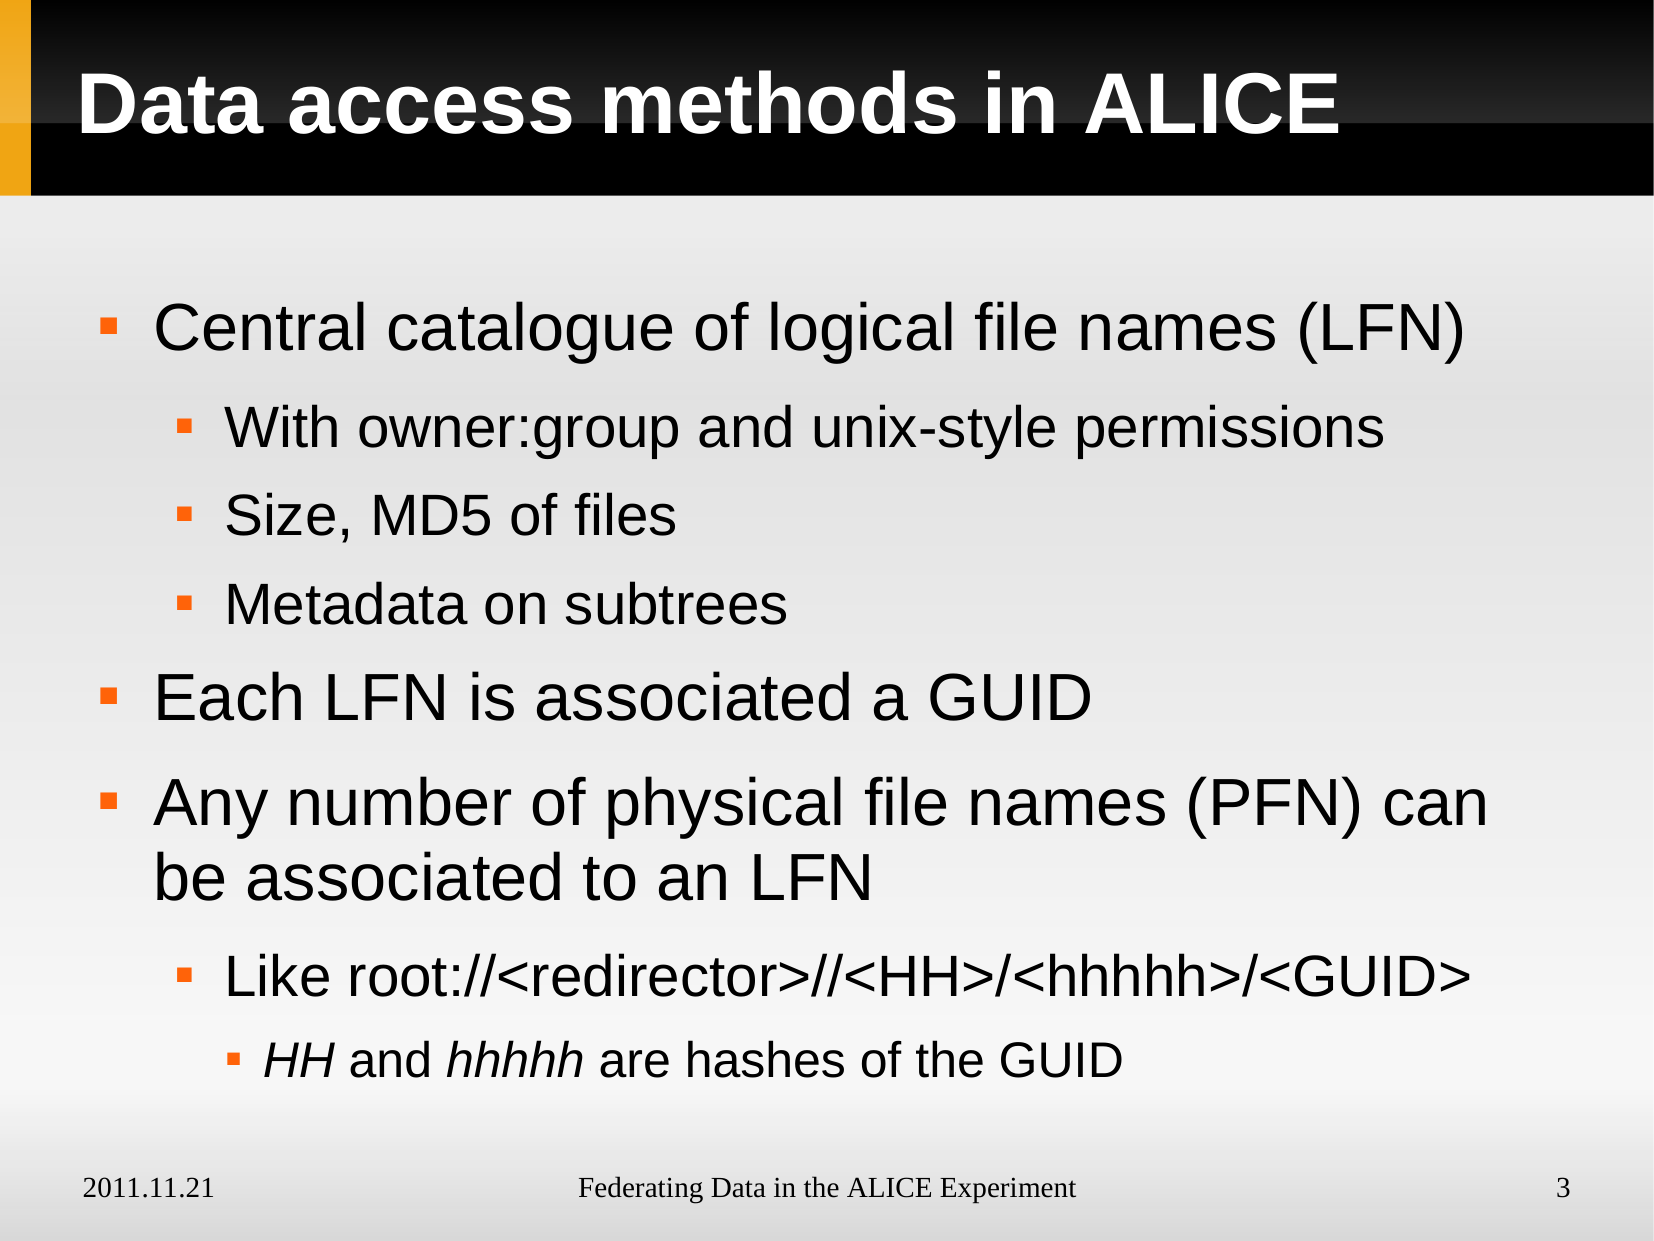

# Data access methods in ALICE
Central catalogue of logical file names (LFN)
With owner:group and unix-style permissions
Size, MD5 of files
Metadata on subtrees
Each LFN is associated a GUID
Any number of physical file names (PFN) can be associated to an LFN
Like root://<redirector>//<HH>/<hhhhh>/<GUID>
HH and hhhhh are hashes of the GUID
2011.11.21
Federating Data in the ALICE Experiment
3